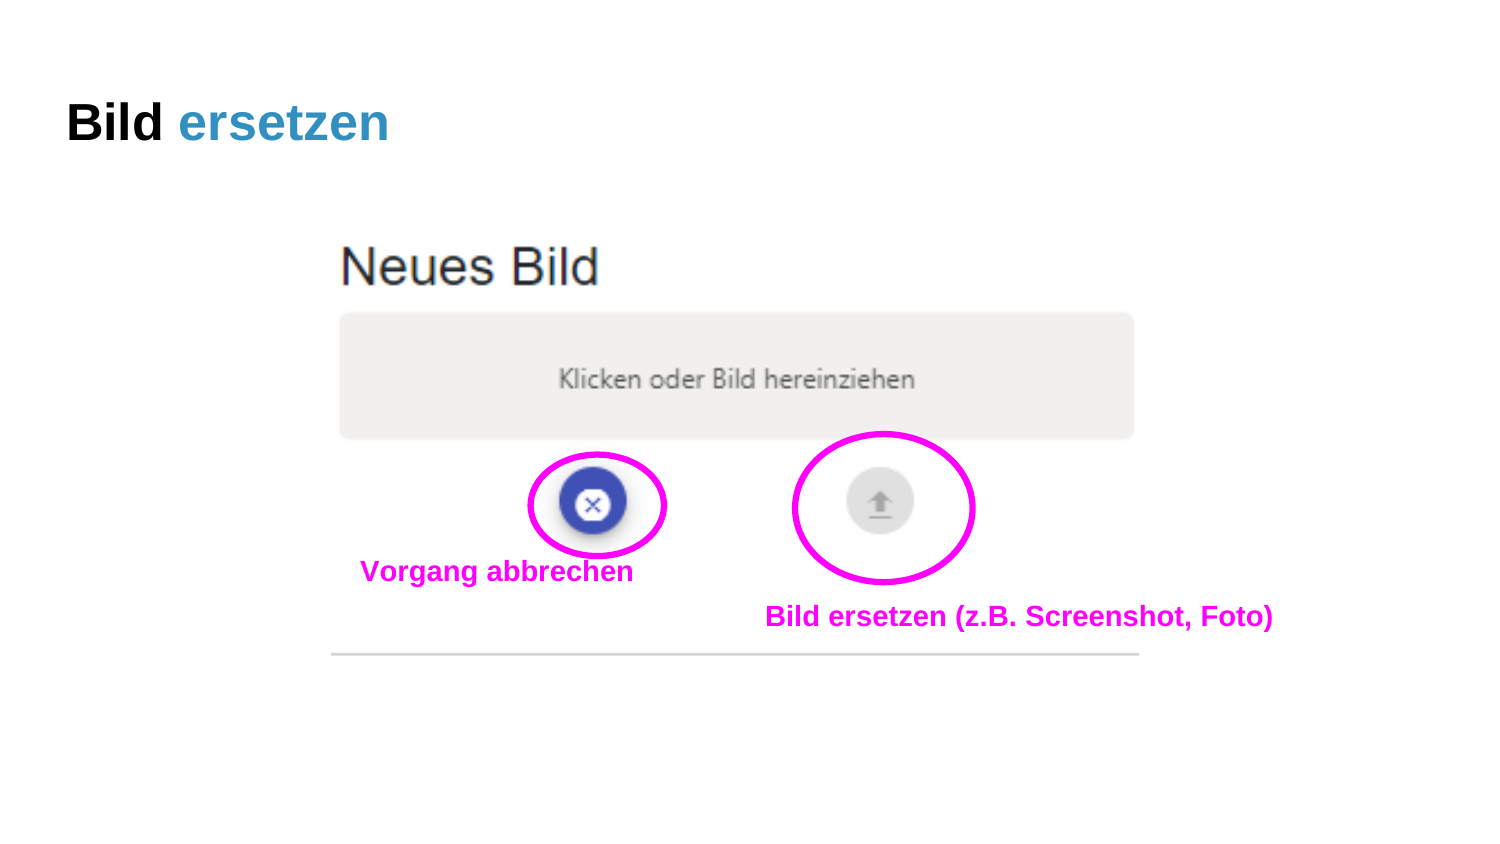

# Bild ersetzen
Vorgang abbrechen
Bild ersetzen (z.B. Screenshot, Foto)